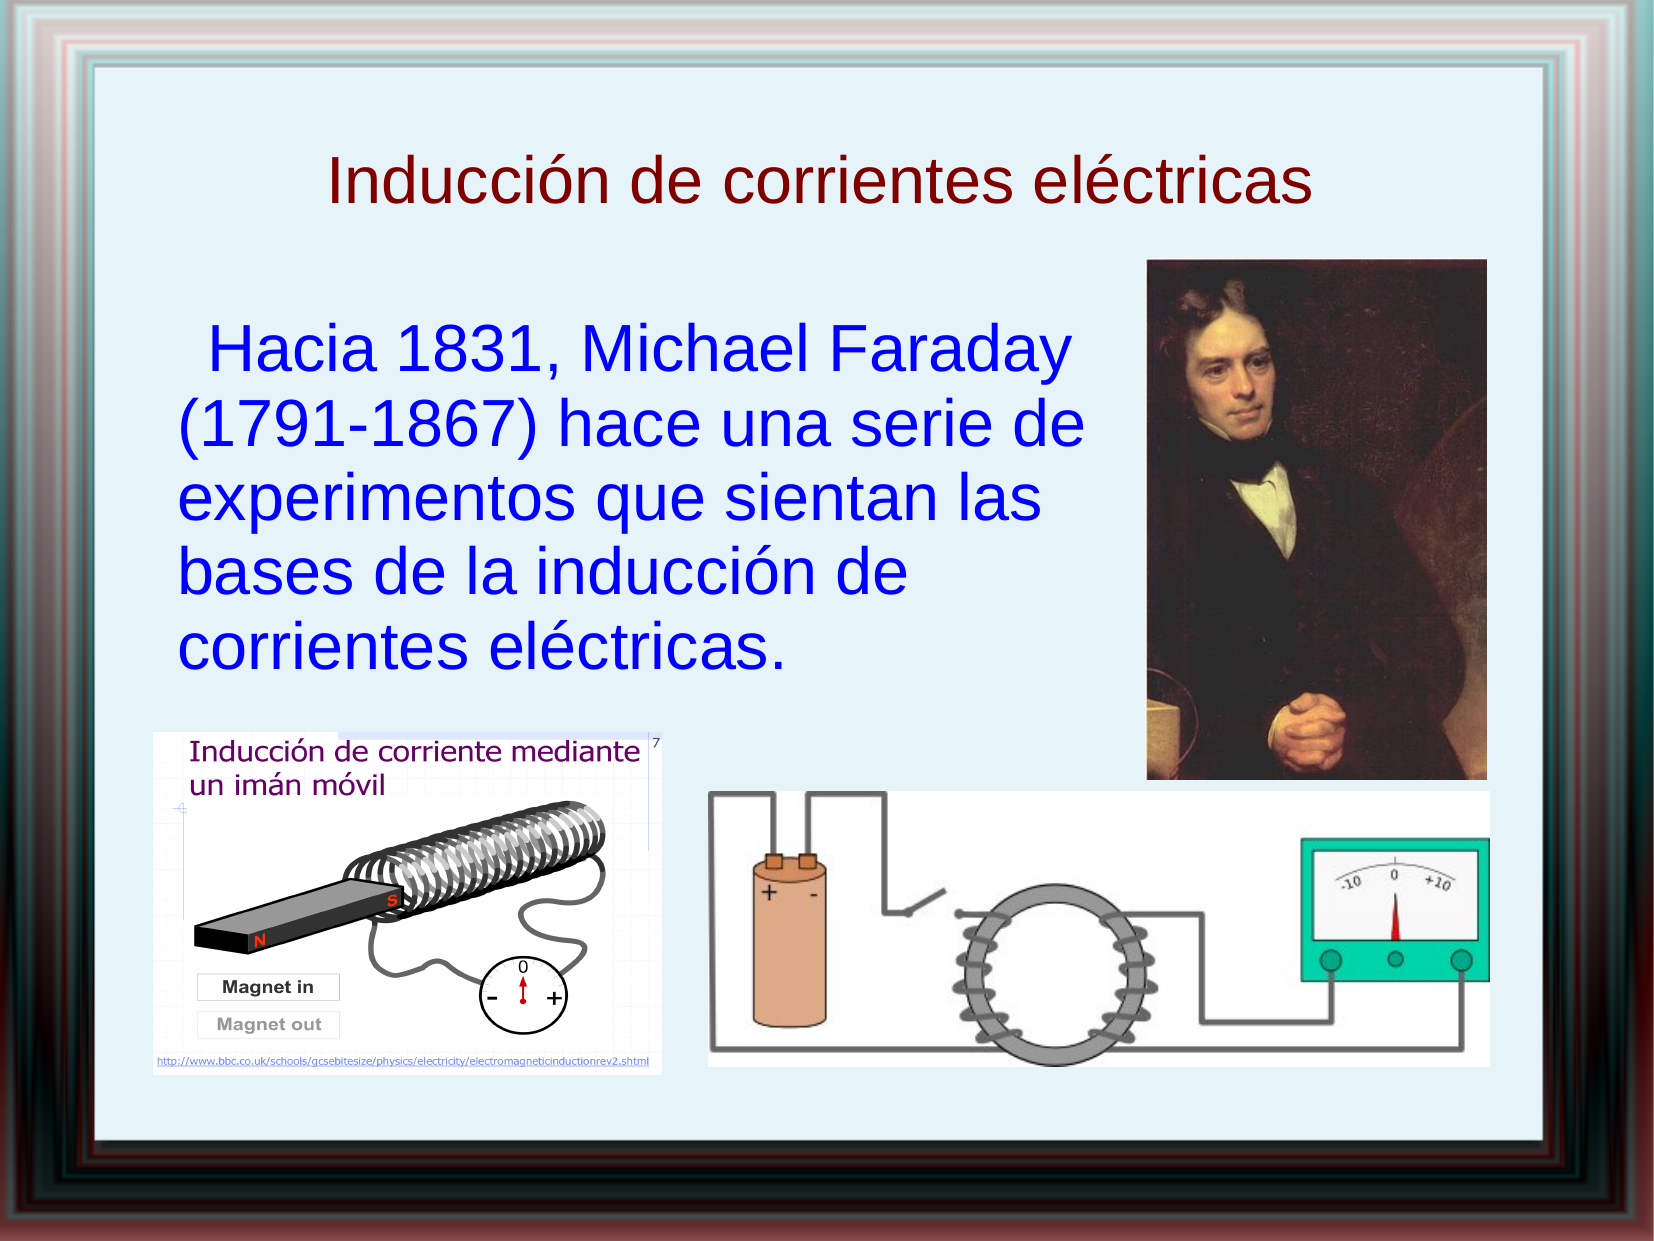

Inducción de corrientes eléctricas
Hacia 1831, Michael Faraday (1791-1867) hace una serie de experimentos que sientan las bases de la inducción de corrientes eléctricas.